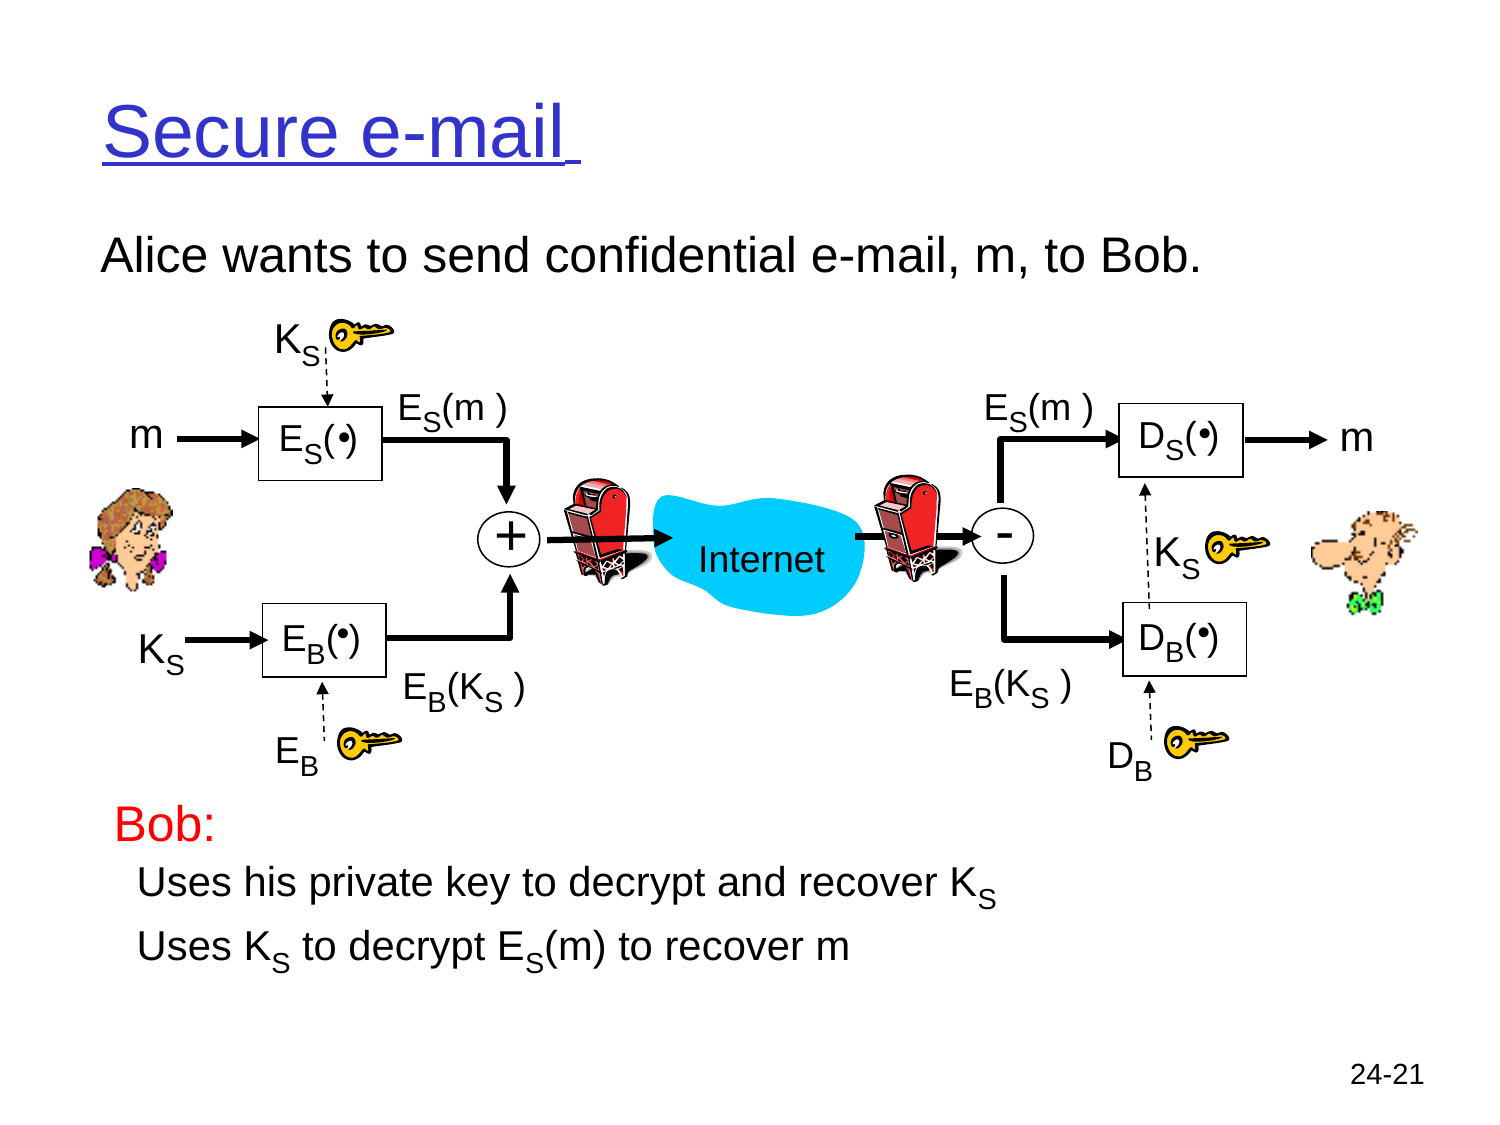

# Secure e-mail
Alice wants to send confidential e-mail, m, to Bob.
KS
.
DS( )
.
ES(m )
ES(m )
ES( )
m
m
-
+
KS
Internet
.
DB( )
.
EB( )
KS
EB(KS )
EB(KS )
EB
DB
Bob:
 Uses his private key to decrypt and recover KS
 Uses KS to decrypt ES(m) to recover m
21